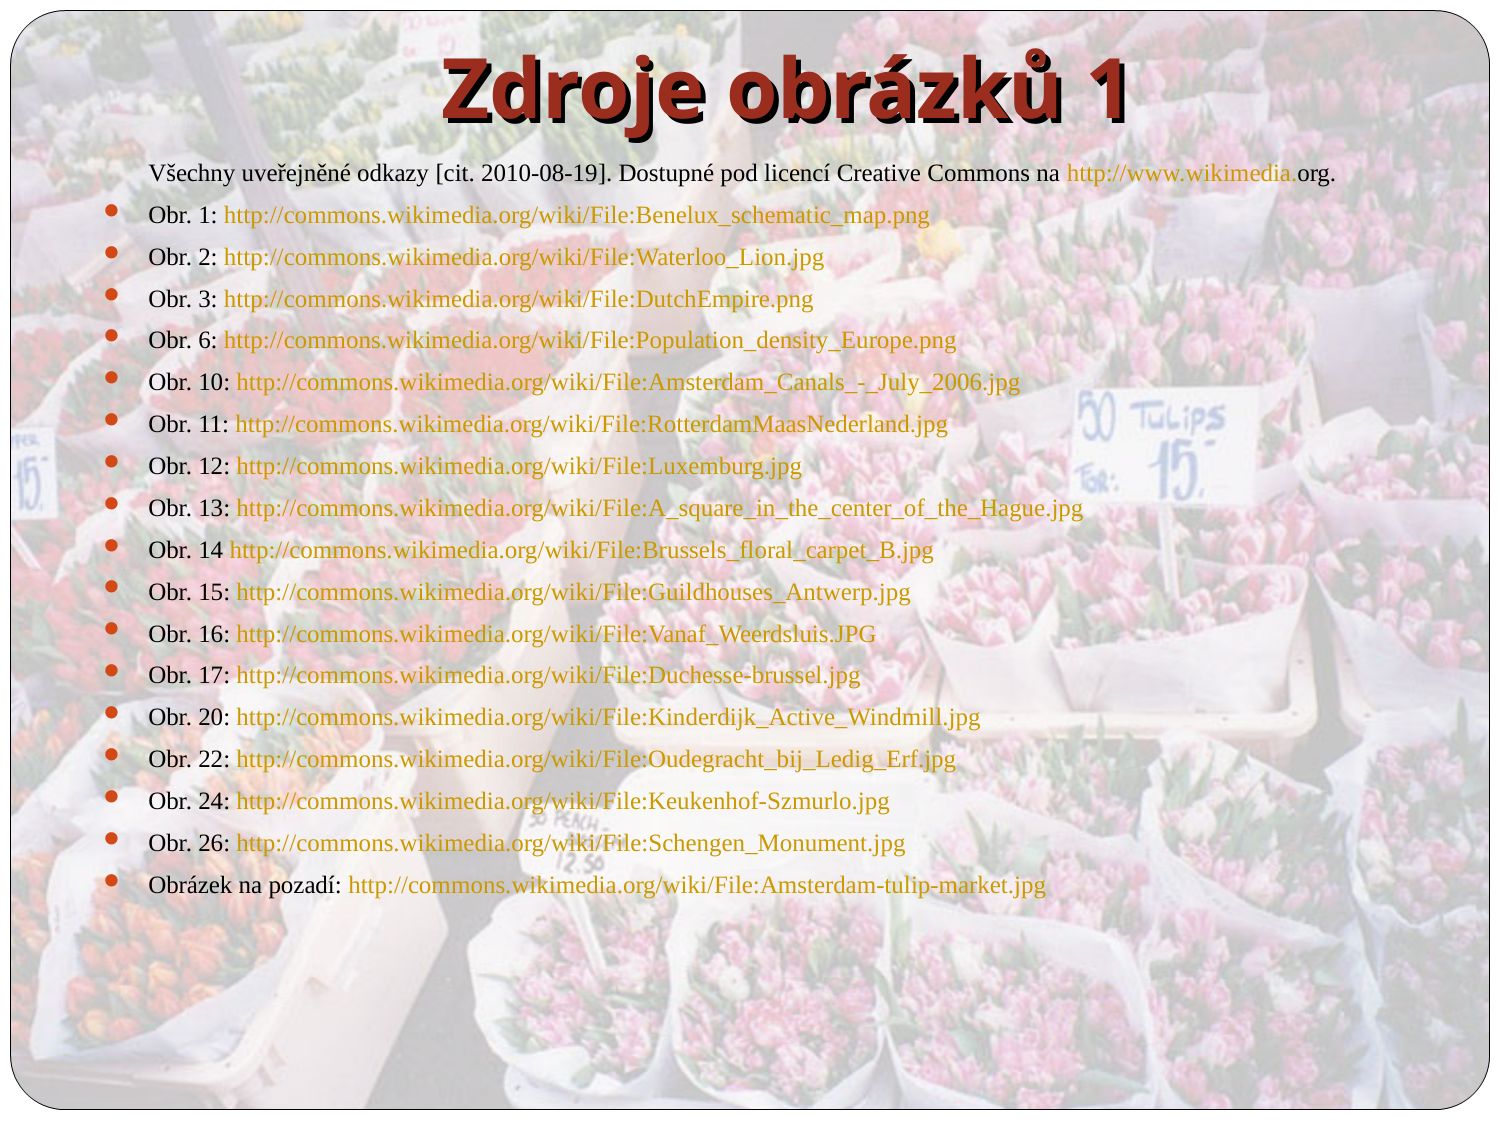

# Zdroje obrázků 1
	Všechny uveřejněné odkazy [cit. 2010-08-19]. Dostupné pod licencí Creative Commons na http://www.wikimedia.org.
Obr. 1: http://commons.wikimedia.org/wiki/File:Benelux_schematic_map.png
Obr. 2: http://commons.wikimedia.org/wiki/File:Waterloo_Lion.jpg
Obr. 3: http://commons.wikimedia.org/wiki/File:DutchEmpire.png
Obr. 6: http://commons.wikimedia.org/wiki/File:Population_density_Europe.png
Obr. 10: http://commons.wikimedia.org/wiki/File:Amsterdam_Canals_-_July_2006.jpg
Obr. 11: http://commons.wikimedia.org/wiki/File:RotterdamMaasNederland.jpg
Obr. 12: http://commons.wikimedia.org/wiki/File:Luxemburg.jpg
Obr. 13: http://commons.wikimedia.org/wiki/File:A_square_in_the_center_of_the_Hague.jpg
Obr. 14 http://commons.wikimedia.org/wiki/File:Brussels_floral_carpet_B.jpg
Obr. 15: http://commons.wikimedia.org/wiki/File:Guildhouses_Antwerp.jpg
Obr. 16: http://commons.wikimedia.org/wiki/File:Vanaf_Weerdsluis.JPG
Obr. 17: http://commons.wikimedia.org/wiki/File:Duchesse-brussel.jpg
Obr. 20: http://commons.wikimedia.org/wiki/File:Kinderdijk_Active_Windmill.jpg
Obr. 22: http://commons.wikimedia.org/wiki/File:Oudegracht_bij_Ledig_Erf.jpg
Obr. 24: http://commons.wikimedia.org/wiki/File:Keukenhof-Szmurlo.jpg
Obr. 26: http://commons.wikimedia.org/wiki/File:Schengen_Monument.jpg
Obrázek na pozadí: http://commons.wikimedia.org/wiki/File:Amsterdam-tulip-market.jpg